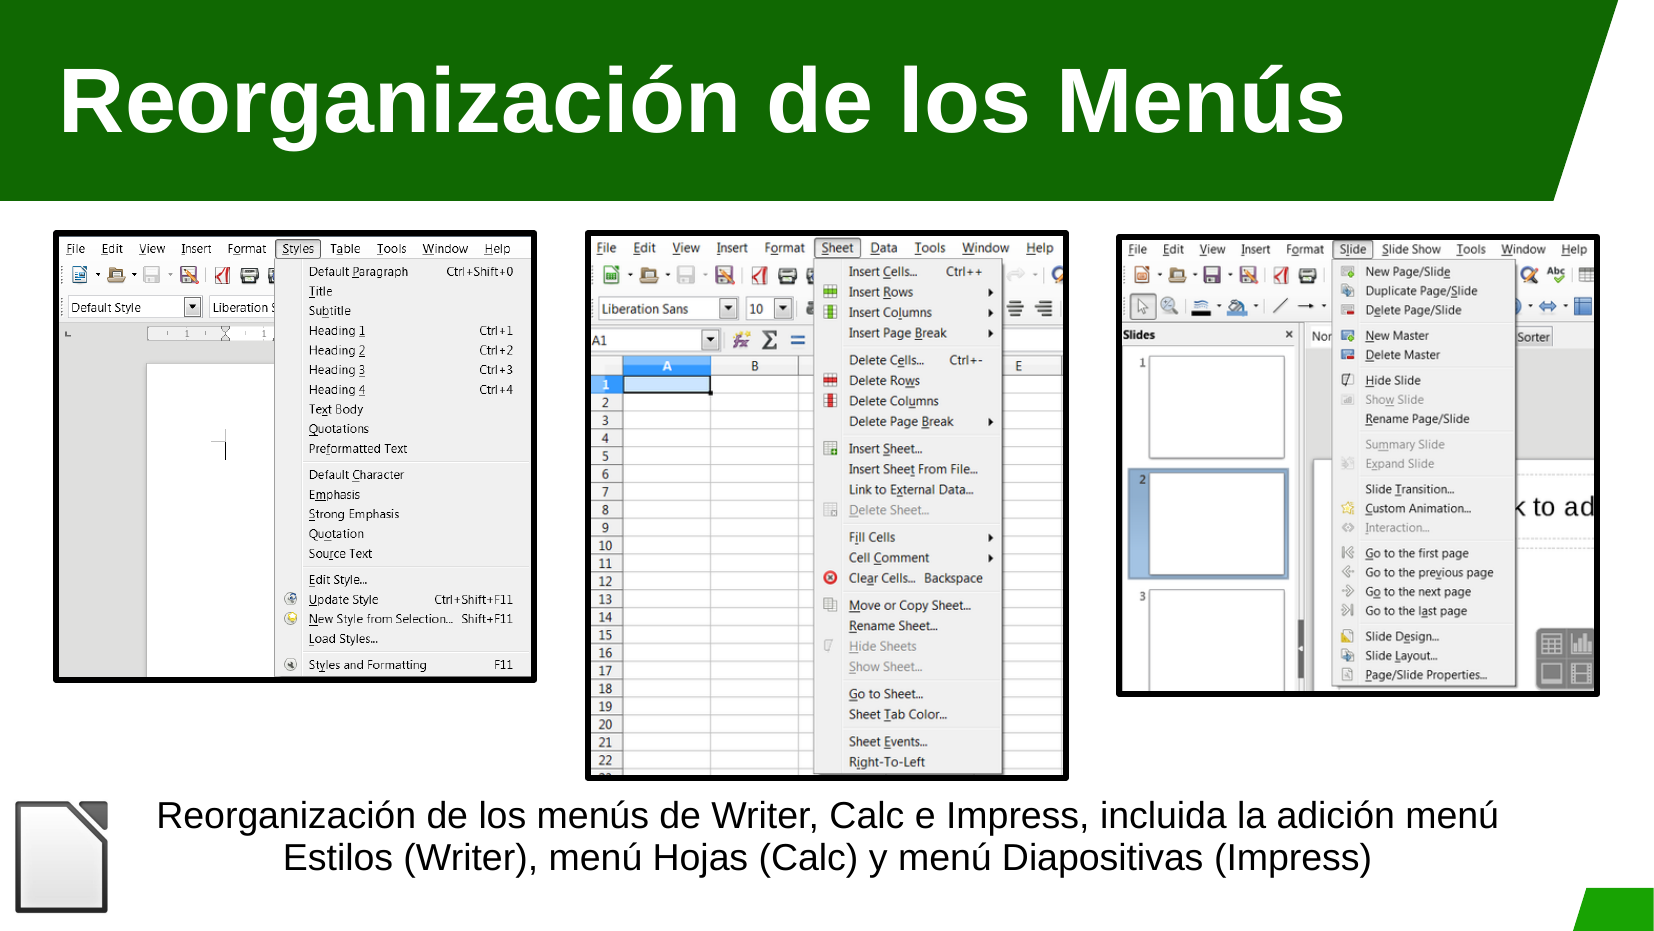

# Reorganización de los Menús
Reorganización de los menús de Writer, Calc e Impress, incluida la adición menú
Estilos (Writer), menú Hojas (Calc) y menú Diapositivas (Impress)